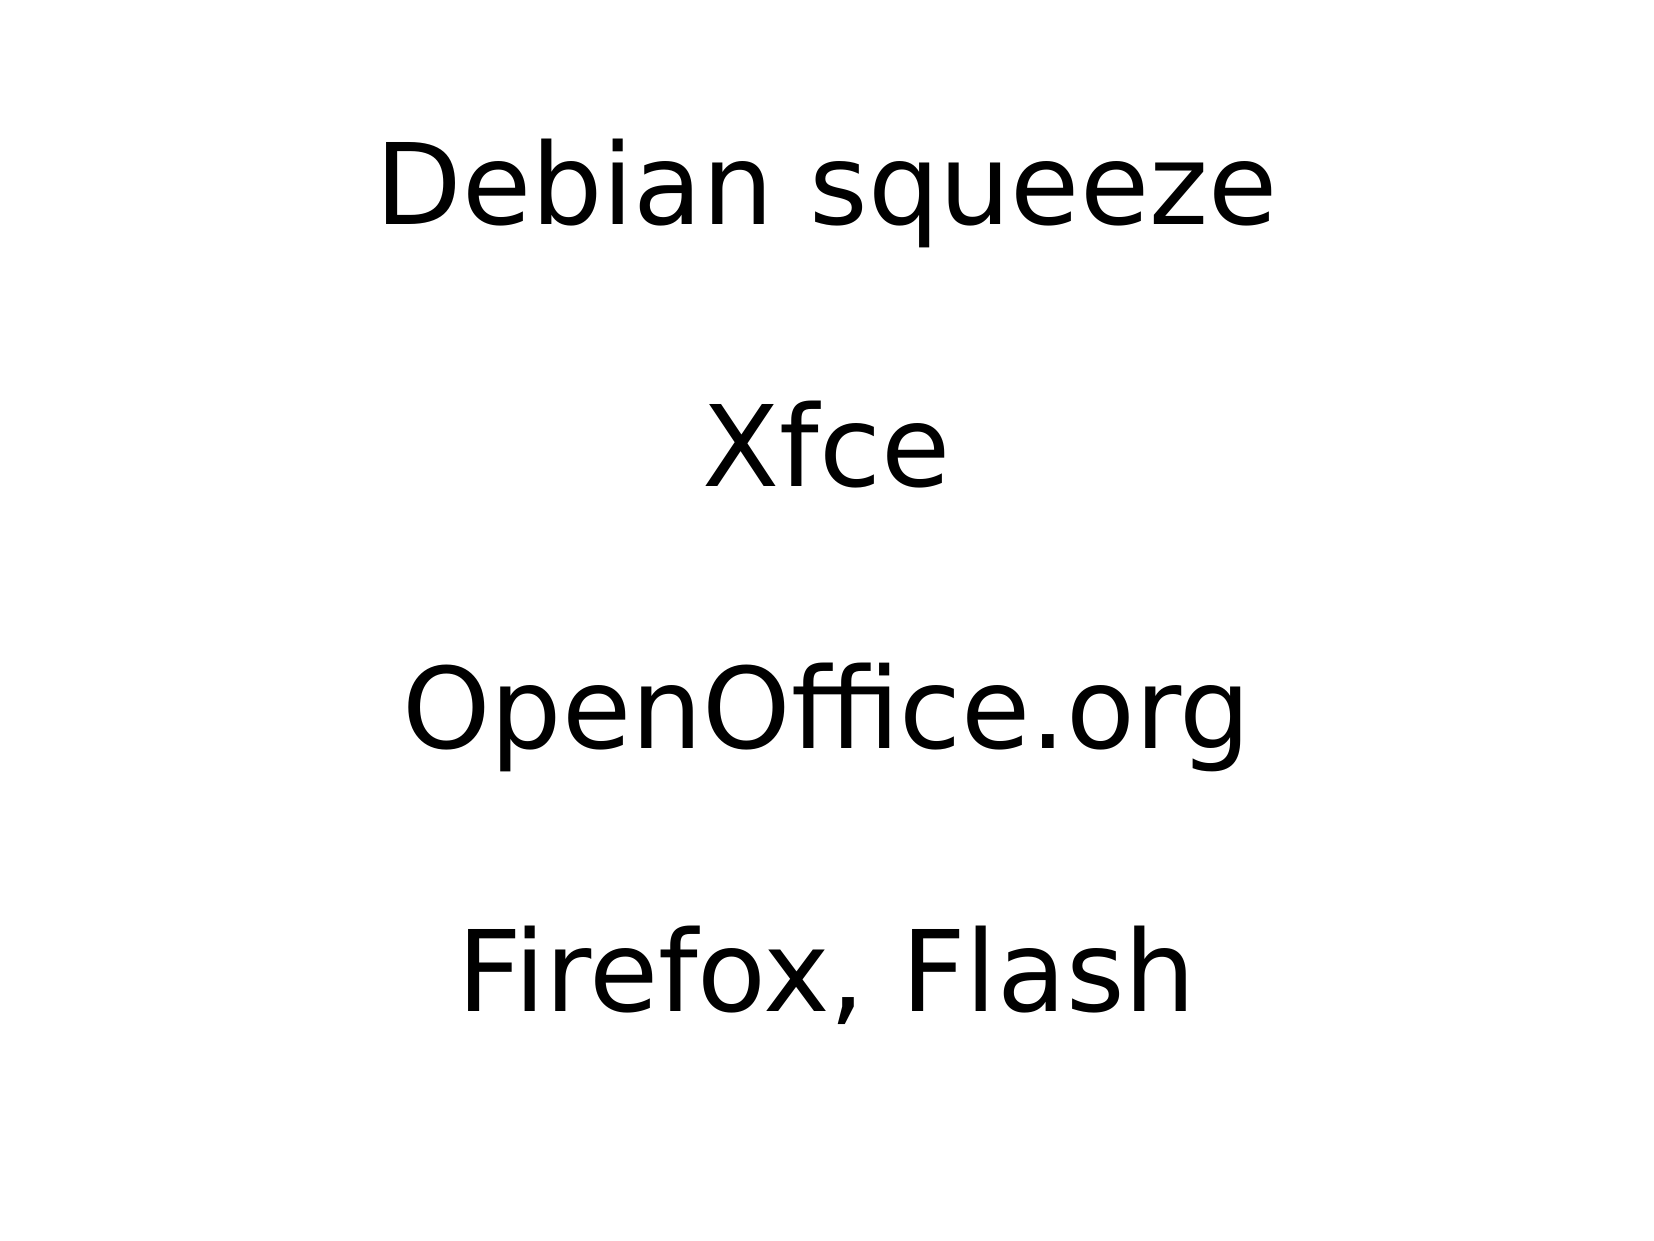

# Debian squeeze
Xfce
OpenOffice.org
Firefox, Flash